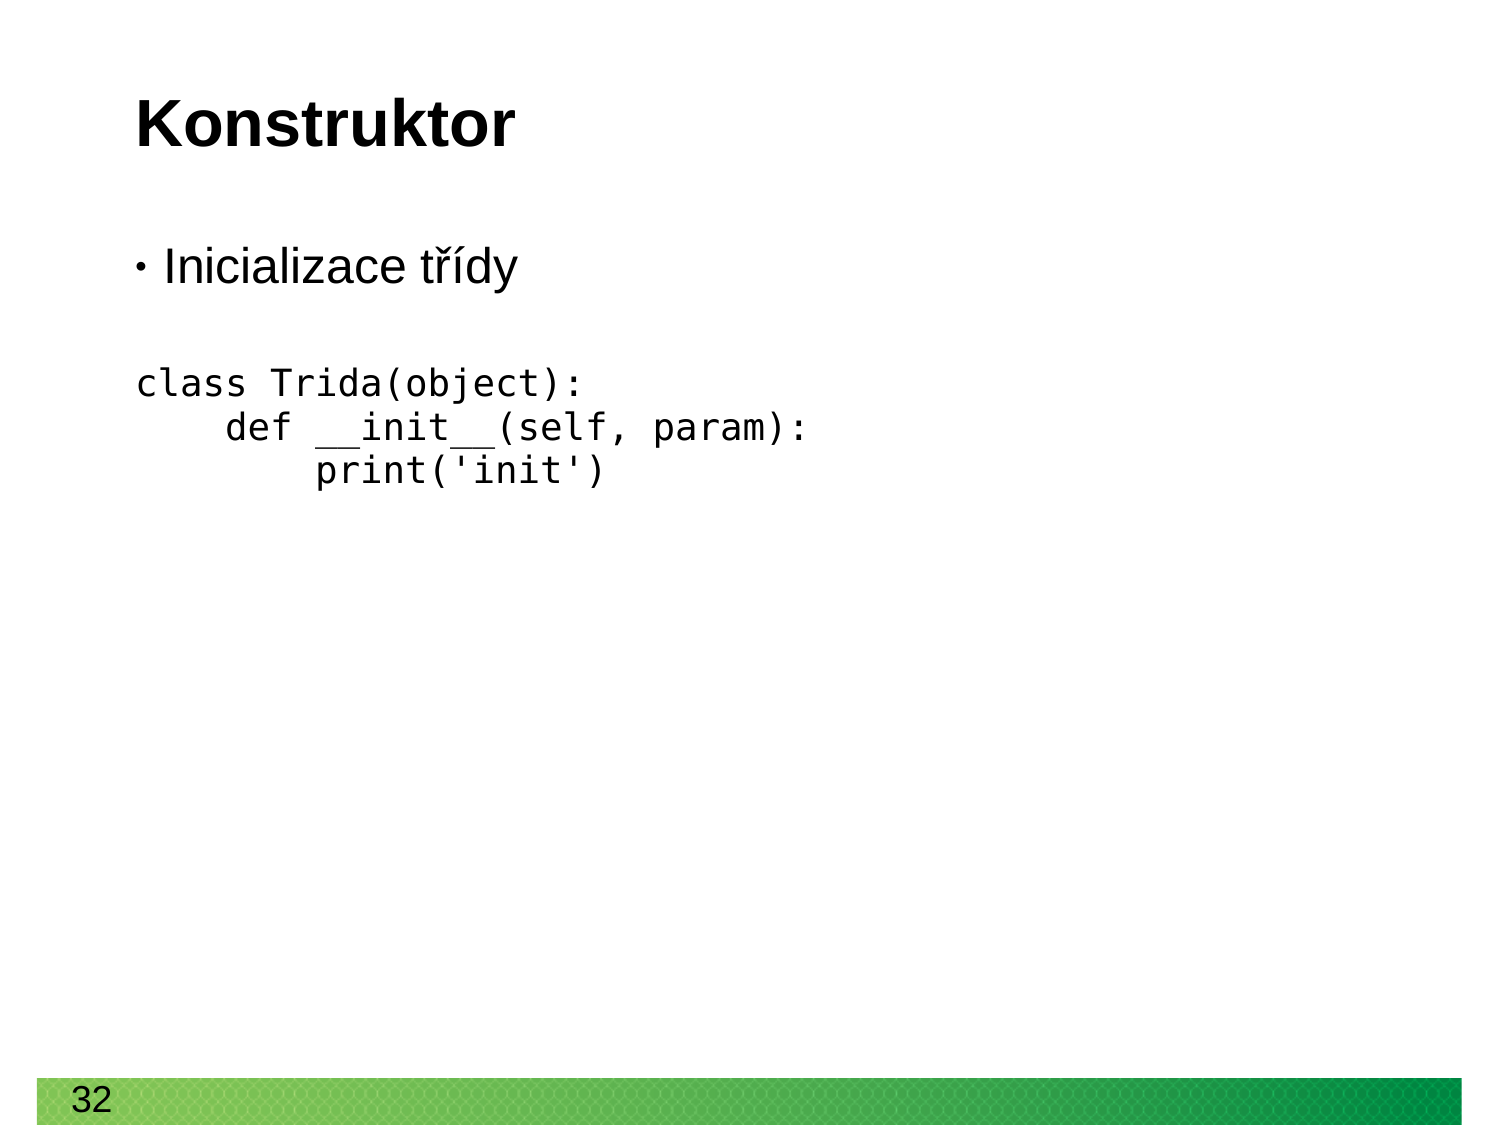

# Konstruktor
Inicializace třídy
class Trida(object):
 def __init__(self, param):
 print('init')